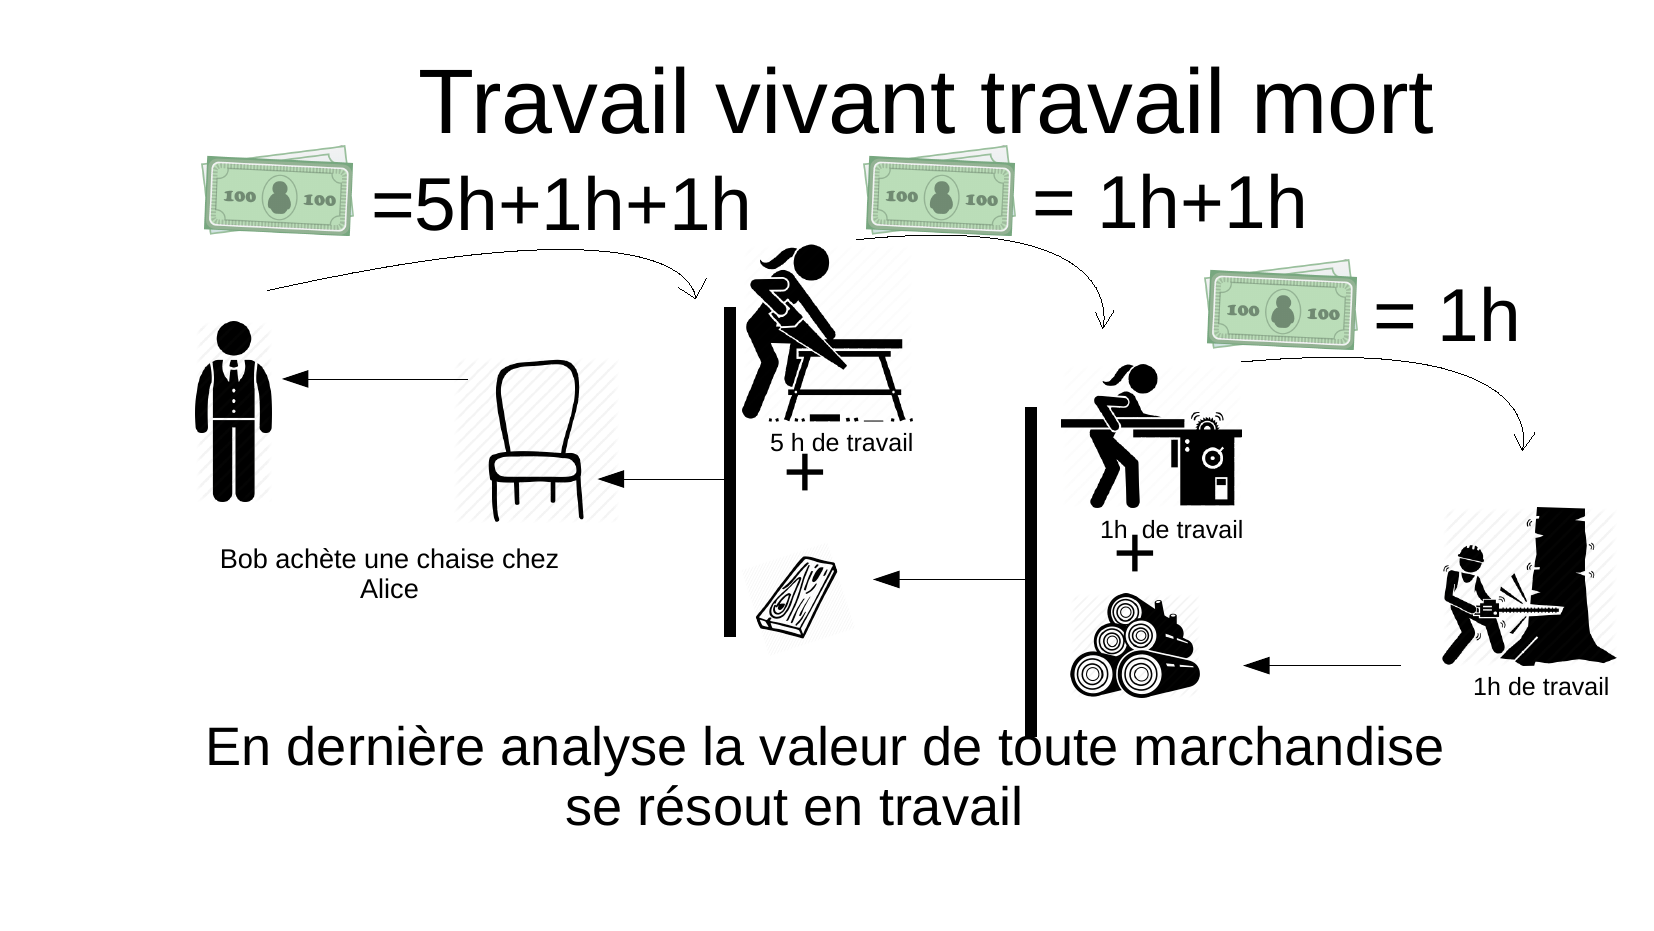

# Travail vivant travail mort
= 1h+1h
=5h+1h+1h
= 1h
5 h de travail
+
+
1h de travail
Bob achète une chaise chez Alice
1h de travail
En dernière analyse la valeur de toute marchandise
 se résout en travail